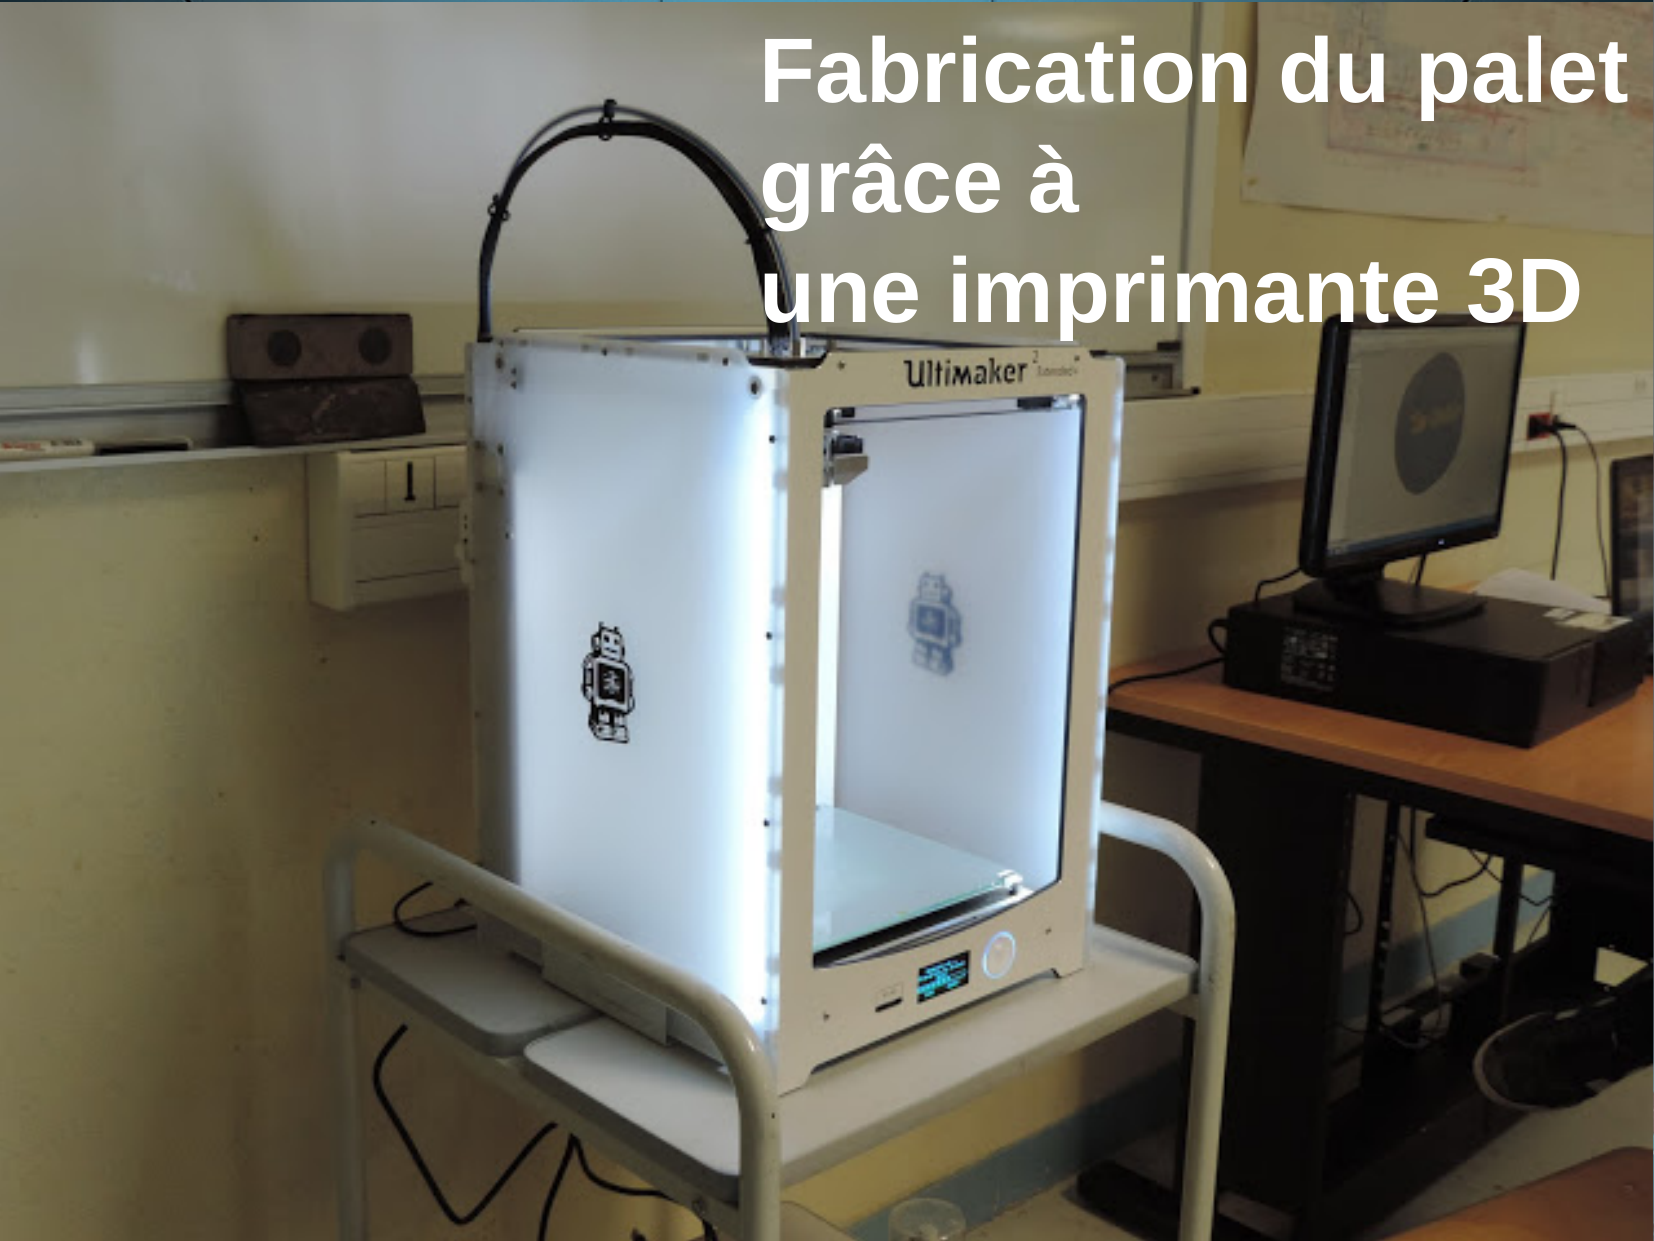

Fabrication du palet
grâce à
une imprimante 3D